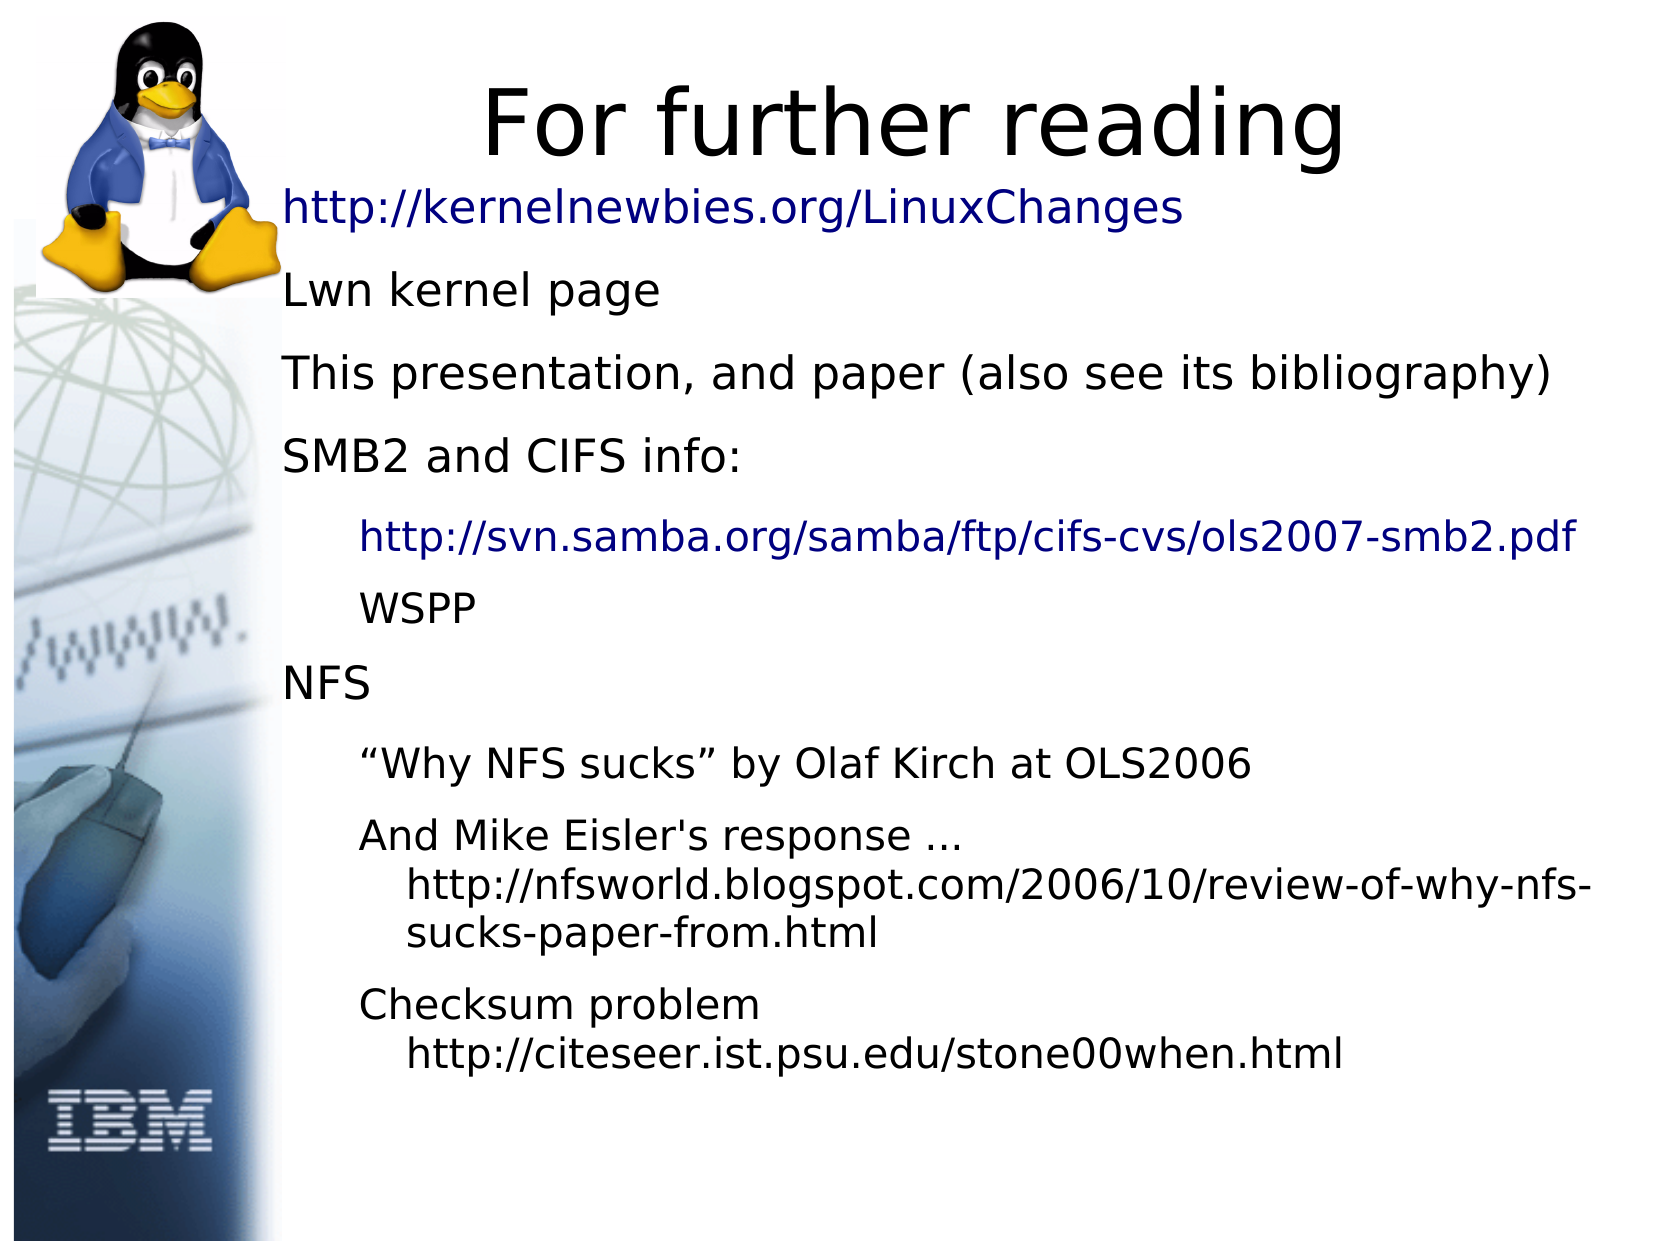

# For further reading
http://kernelnewbies.org/LinuxChanges
Lwn kernel page
This presentation, and paper (also see its bibliography)
SMB2 and CIFS info:
http://svn.samba.org/samba/ftp/cifs-cvs/ols2007-smb2.pdf
WSPP
NFS
“Why NFS sucks” by Olaf Kirch at OLS2006
And Mike Eisler's response ... http://nfsworld.blogspot.com/2006/10/review-of-why-nfs-sucks-paper-from.html
Checksum problem http://citeseer.ist.psu.edu/stone00when.html